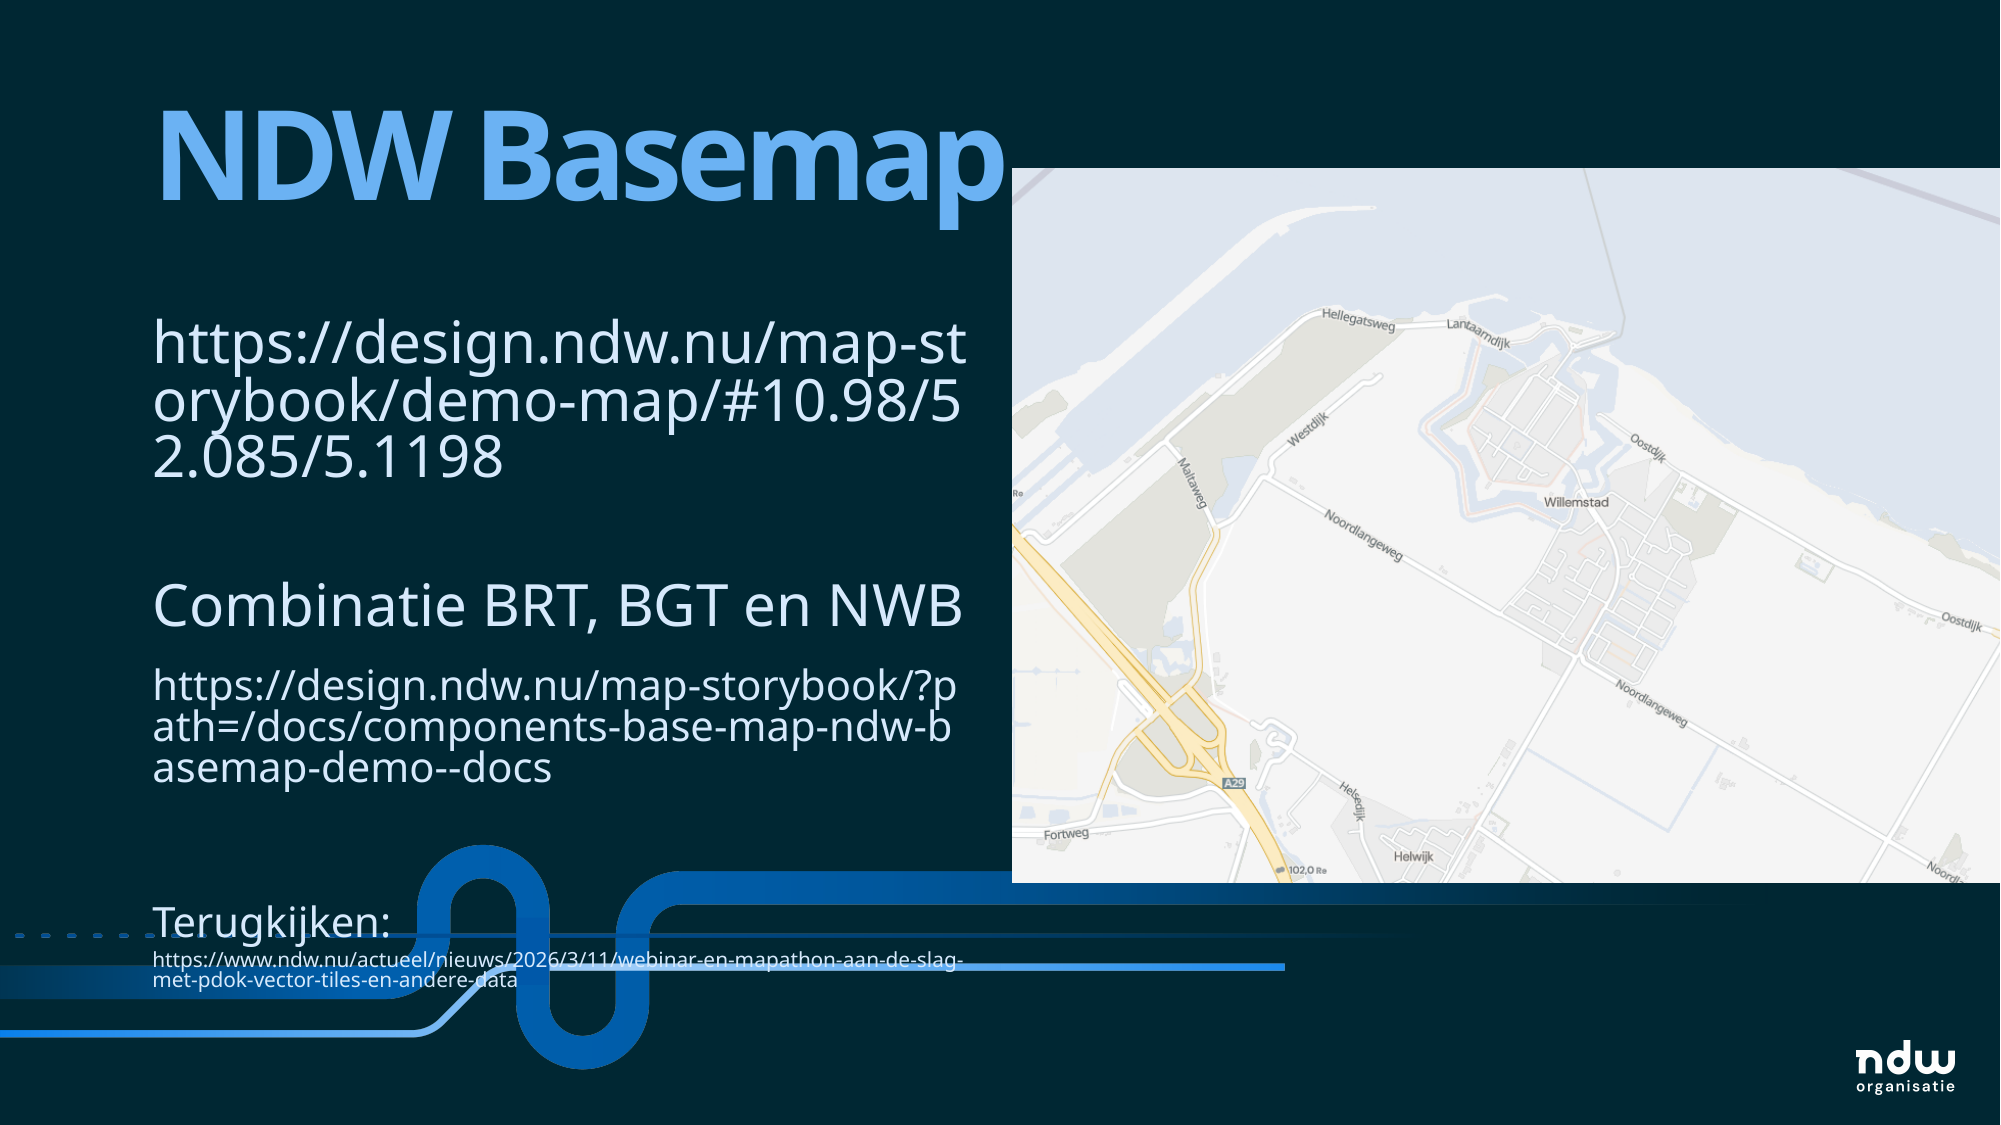

# NDW Basemap
https://design.ndw.nu/map-storybook/demo-map/#10.98/52.085/5.1198
Combinatie BRT, BGT en NWB
https://design.ndw.nu/map-storybook/?path=/docs/components-base-map-ndw-basemap-demo--docs
Terugkijken: https://www.ndw.nu/actueel/nieuws/2026/3/11/webinar-en-mapathon-aan-de-slag-met-pdok-vector-tiles-en-andere-data